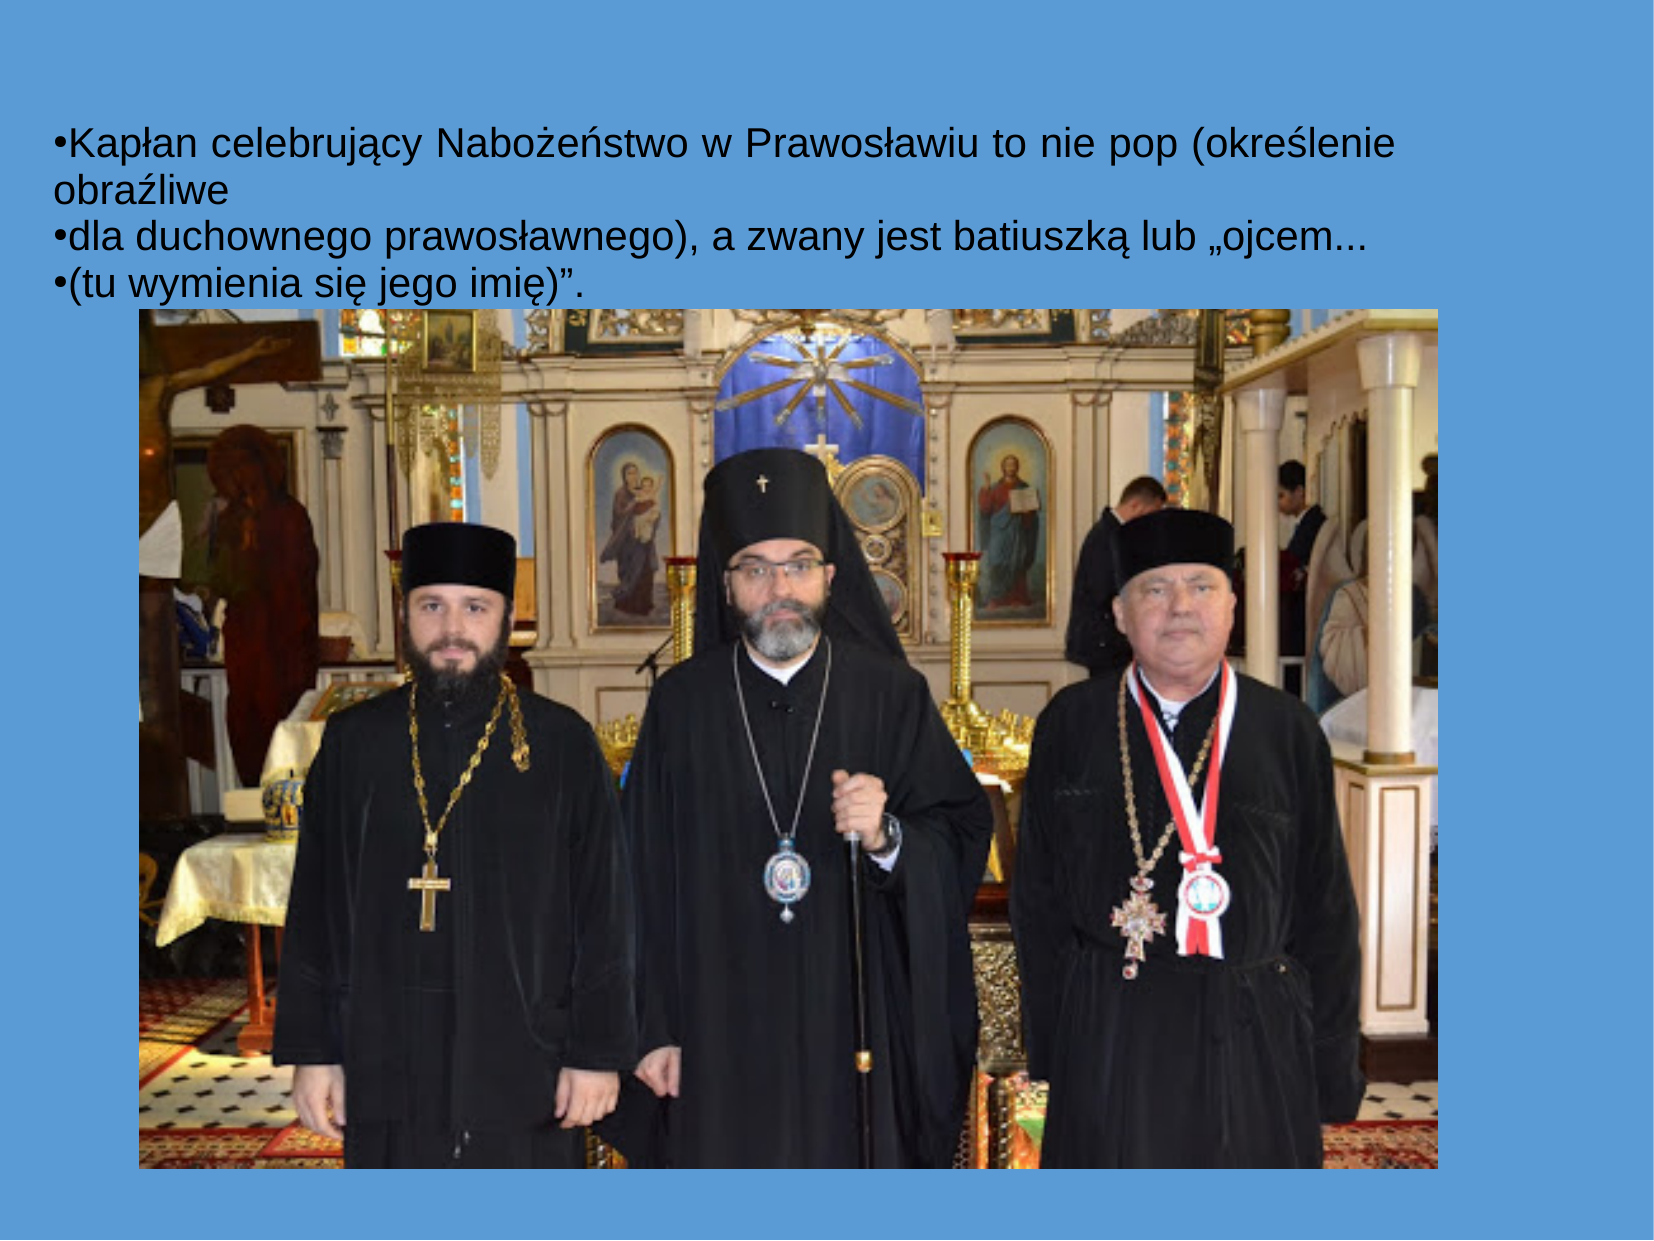

Kapłan celebrujący Nabożeństwo w Prawosławiu to nie pop (określenie obraźliwe
dla duchownego prawosławnego), a zwany jest batiuszką lub „ojcem...
(tu wymienia się jego imię)”.